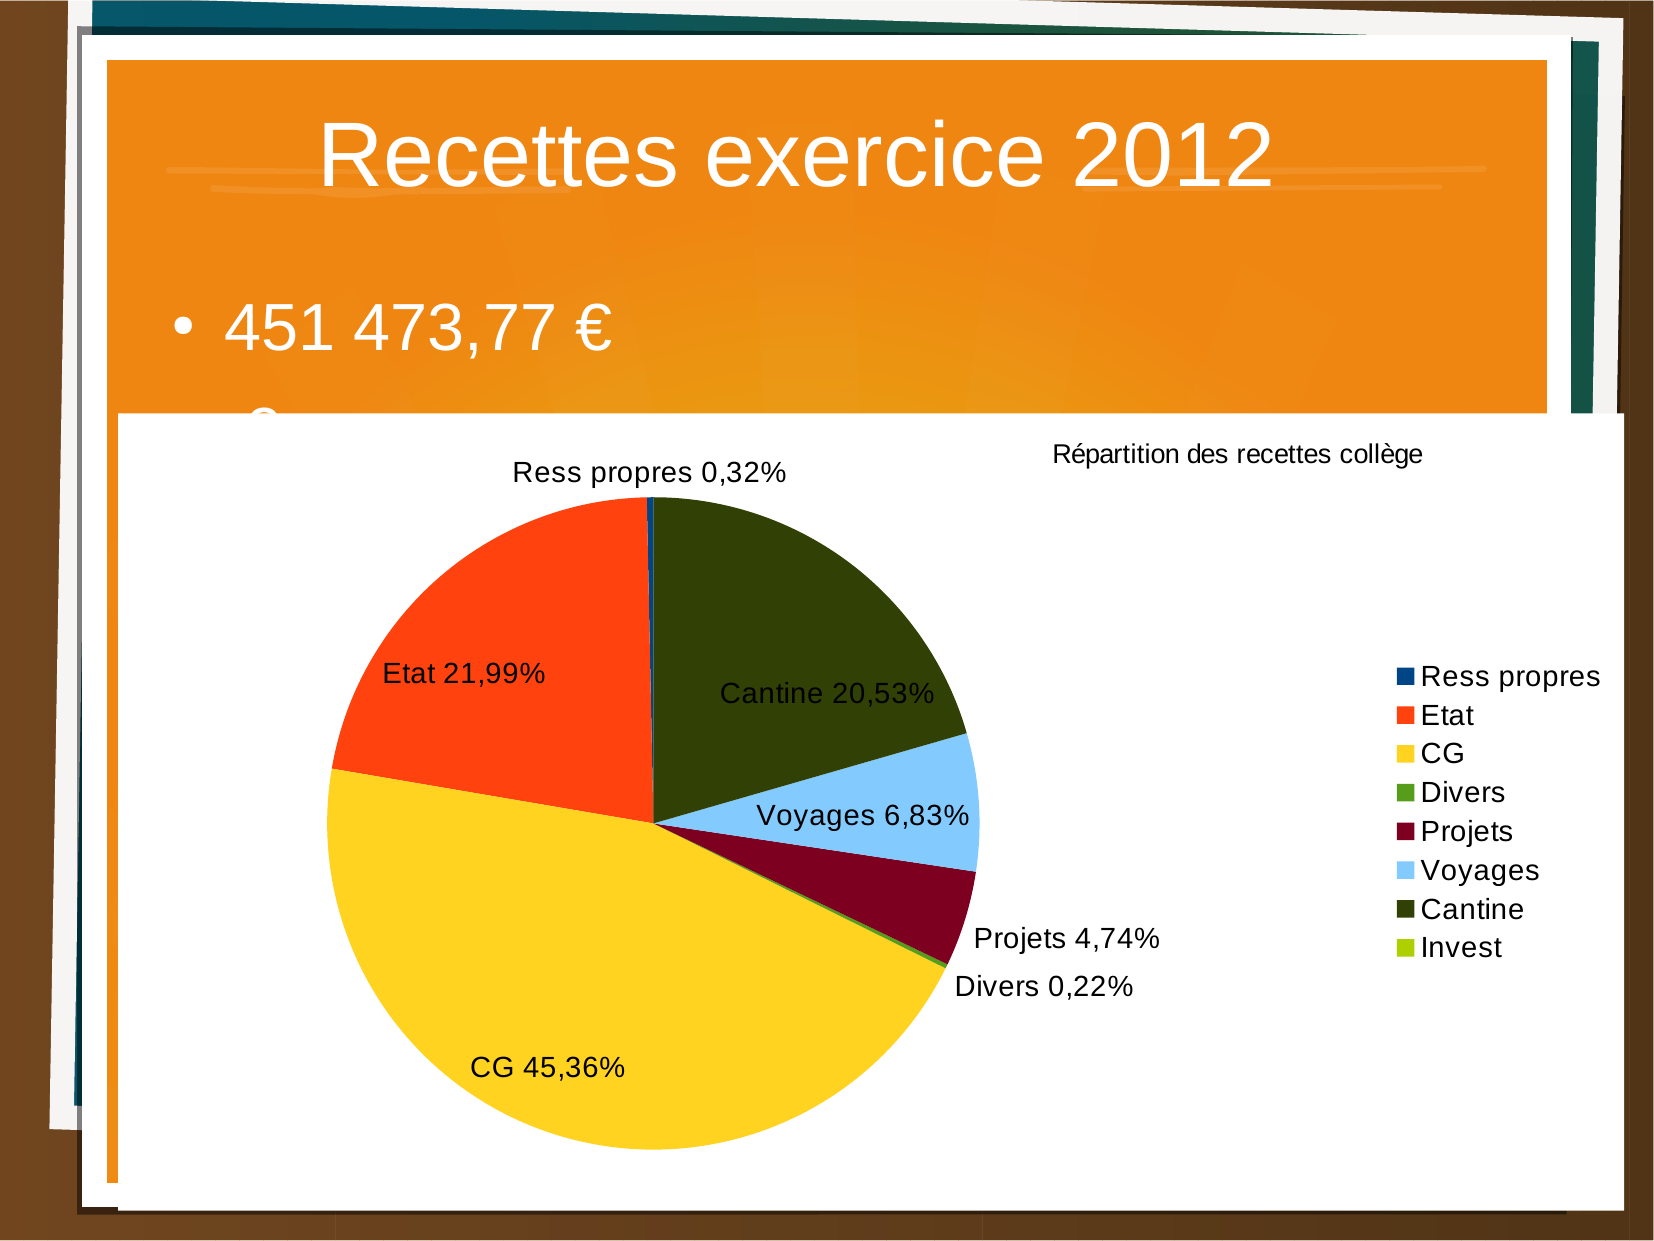

# Recettes exercice 2012
451 473,77 €
 €
### Chart: Répartition des recettes collège
| Category | Ligne 29 |
|---|---|
| Ress propres | 998.22 |
| Etat | 68495.42 |
| CG | 141296.36 |
| Divers | 672.32 |
| Projets | 14770.05 |
| Voyages | 21282.77 |
| Cantine | 63958.84 |
| Invest | 0.0 |